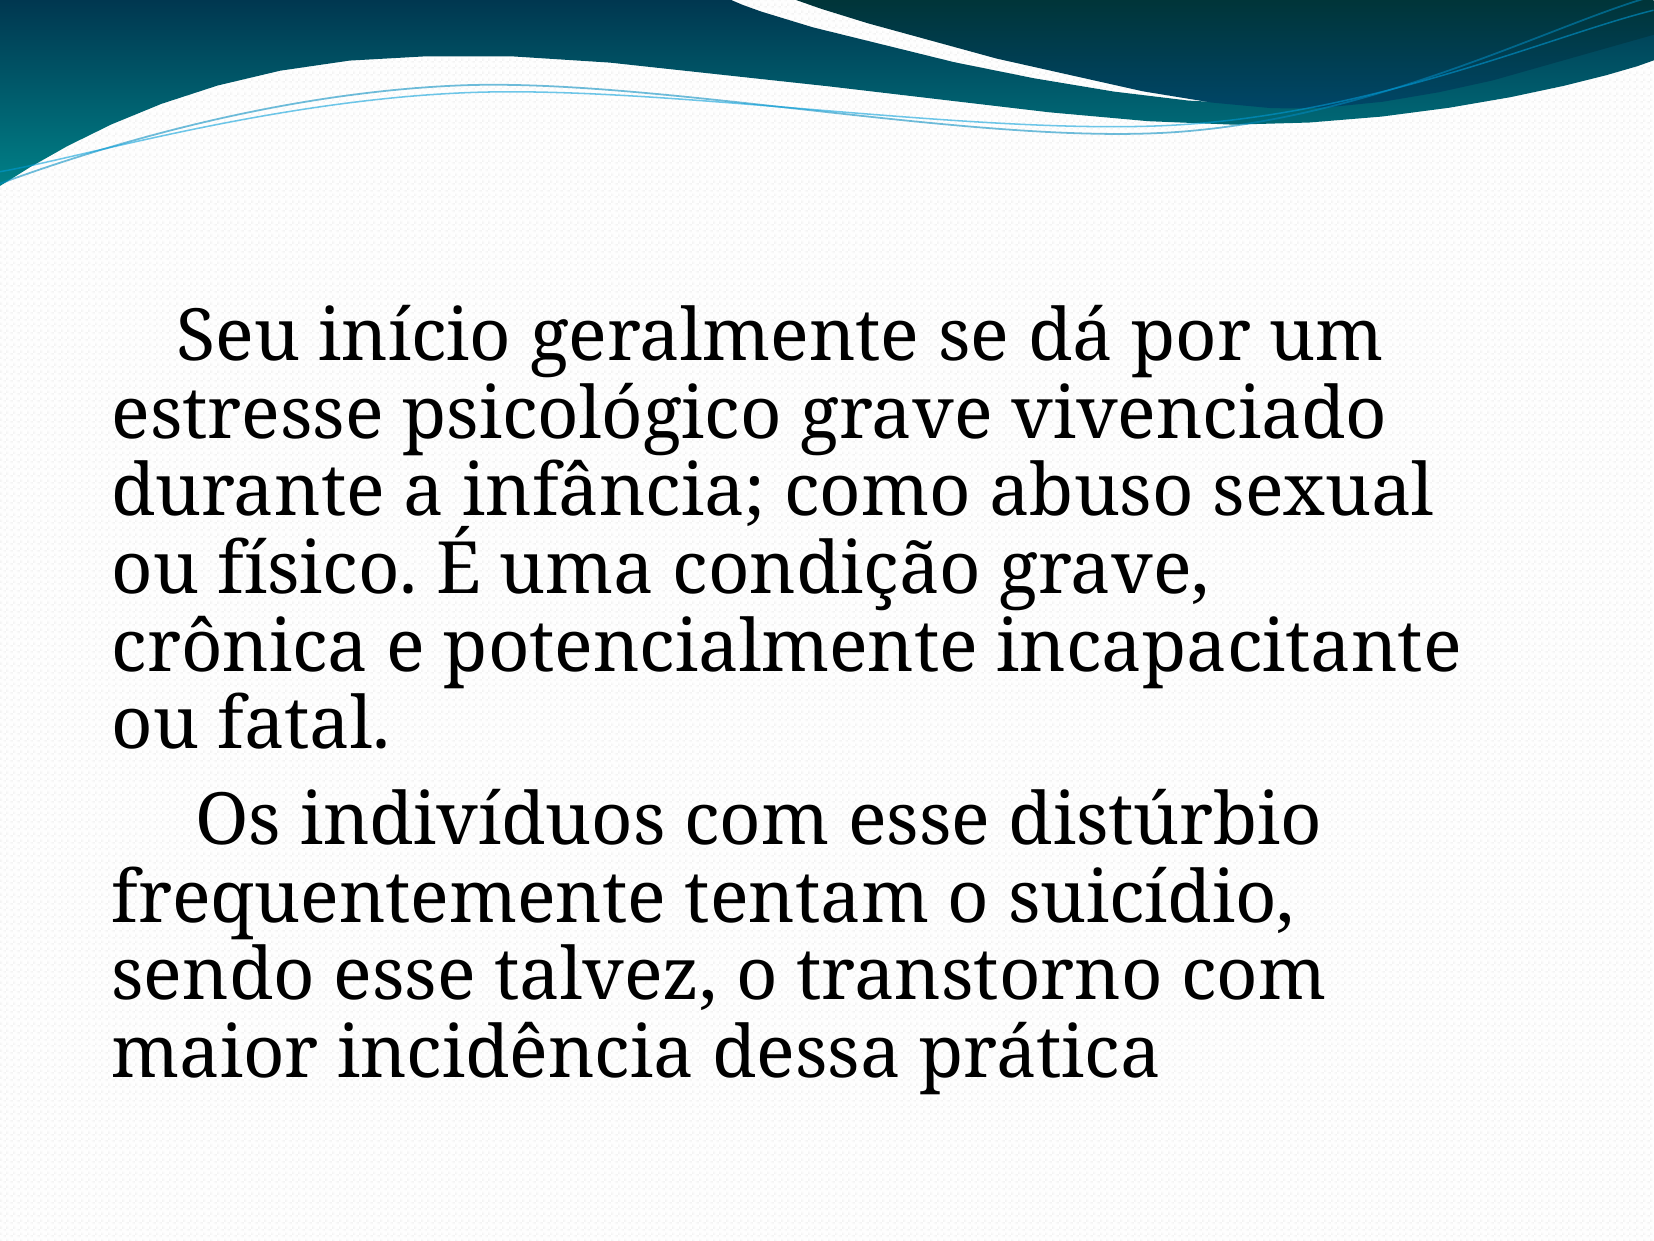

#
 Seu início geralmente se dá por um estresse psicológico grave vivenciado durante a infância; como abuso sexual ou físico. É uma condição grave, crônica e potencialmente incapacitante ou fatal.
 Os indivíduos com esse distúrbio frequentemente tentam o suicídio, sendo esse talvez, o transtorno com maior incidência dessa prática